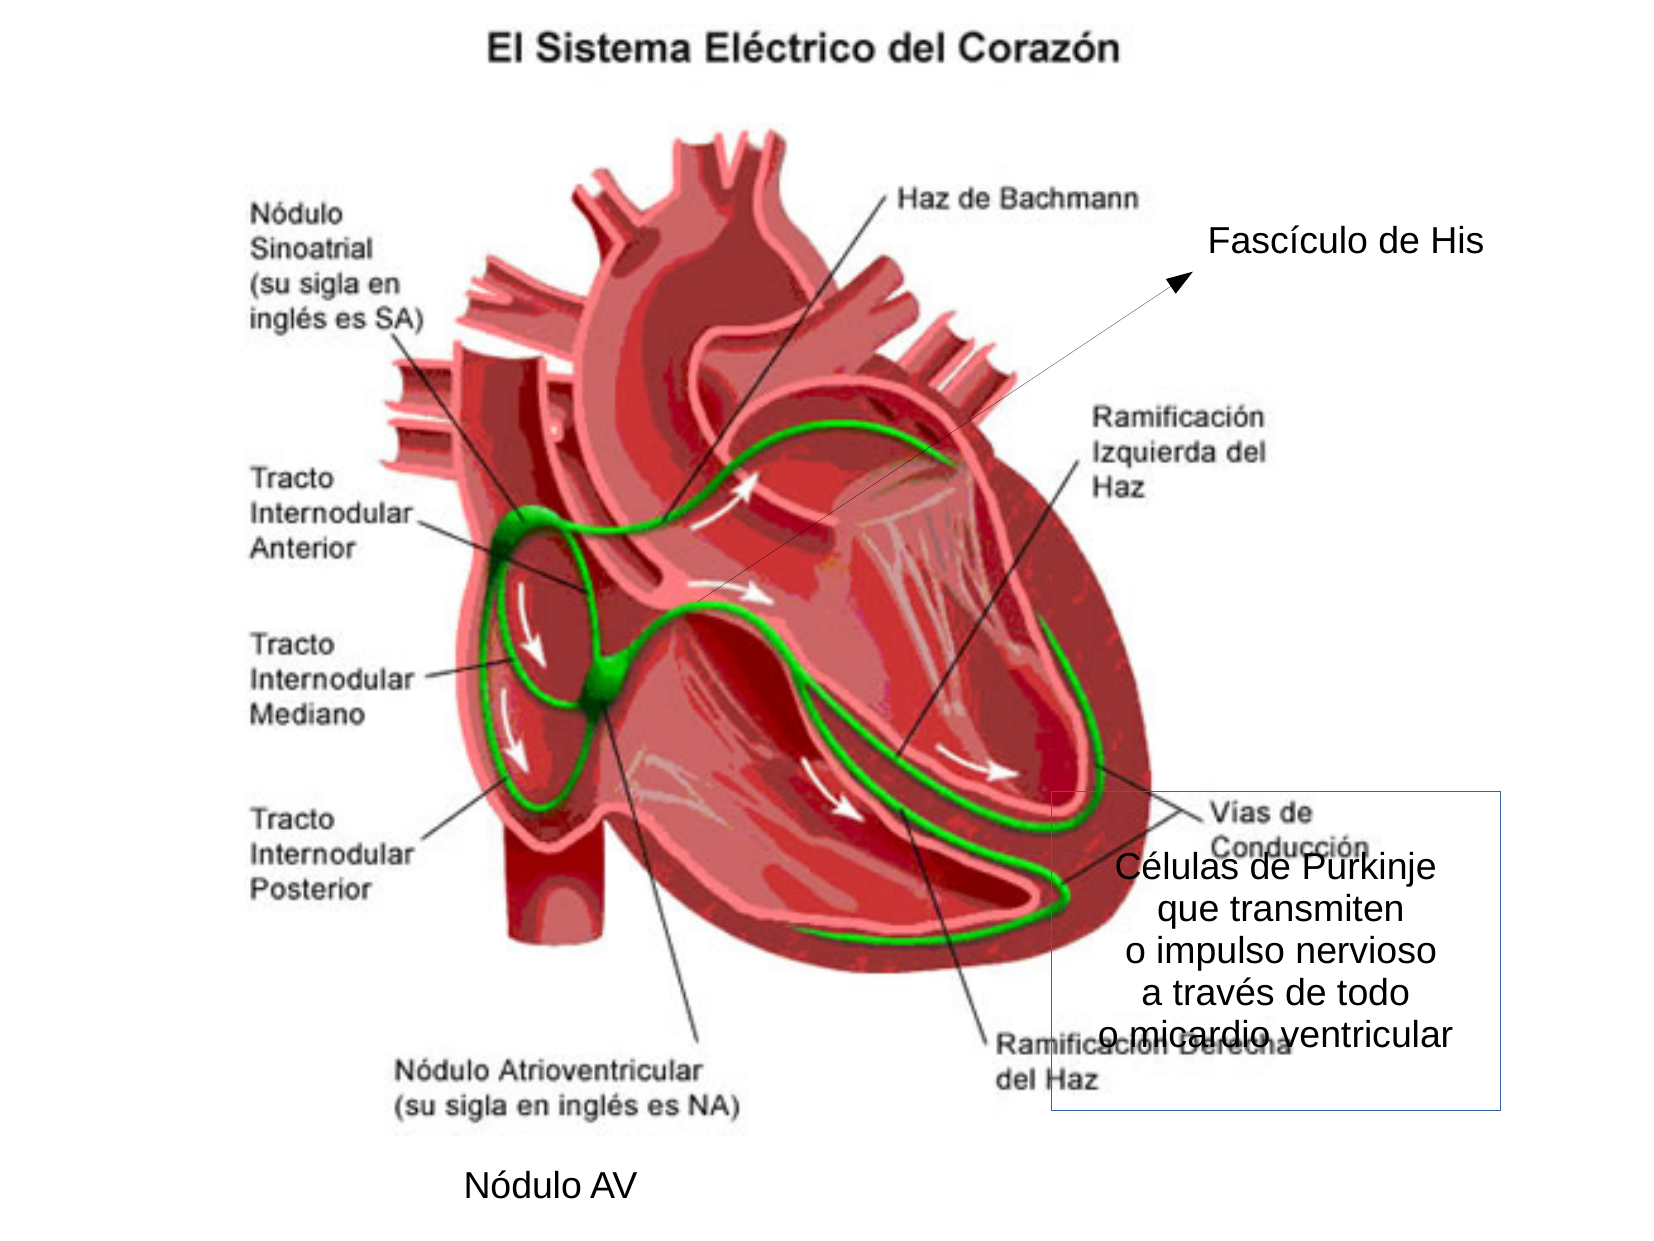

#
Fascículo de His
Células de Purkinje
 que transmiten
 o impulso nervioso
 a través de todo
o micardio ventricular
Nódulo AV